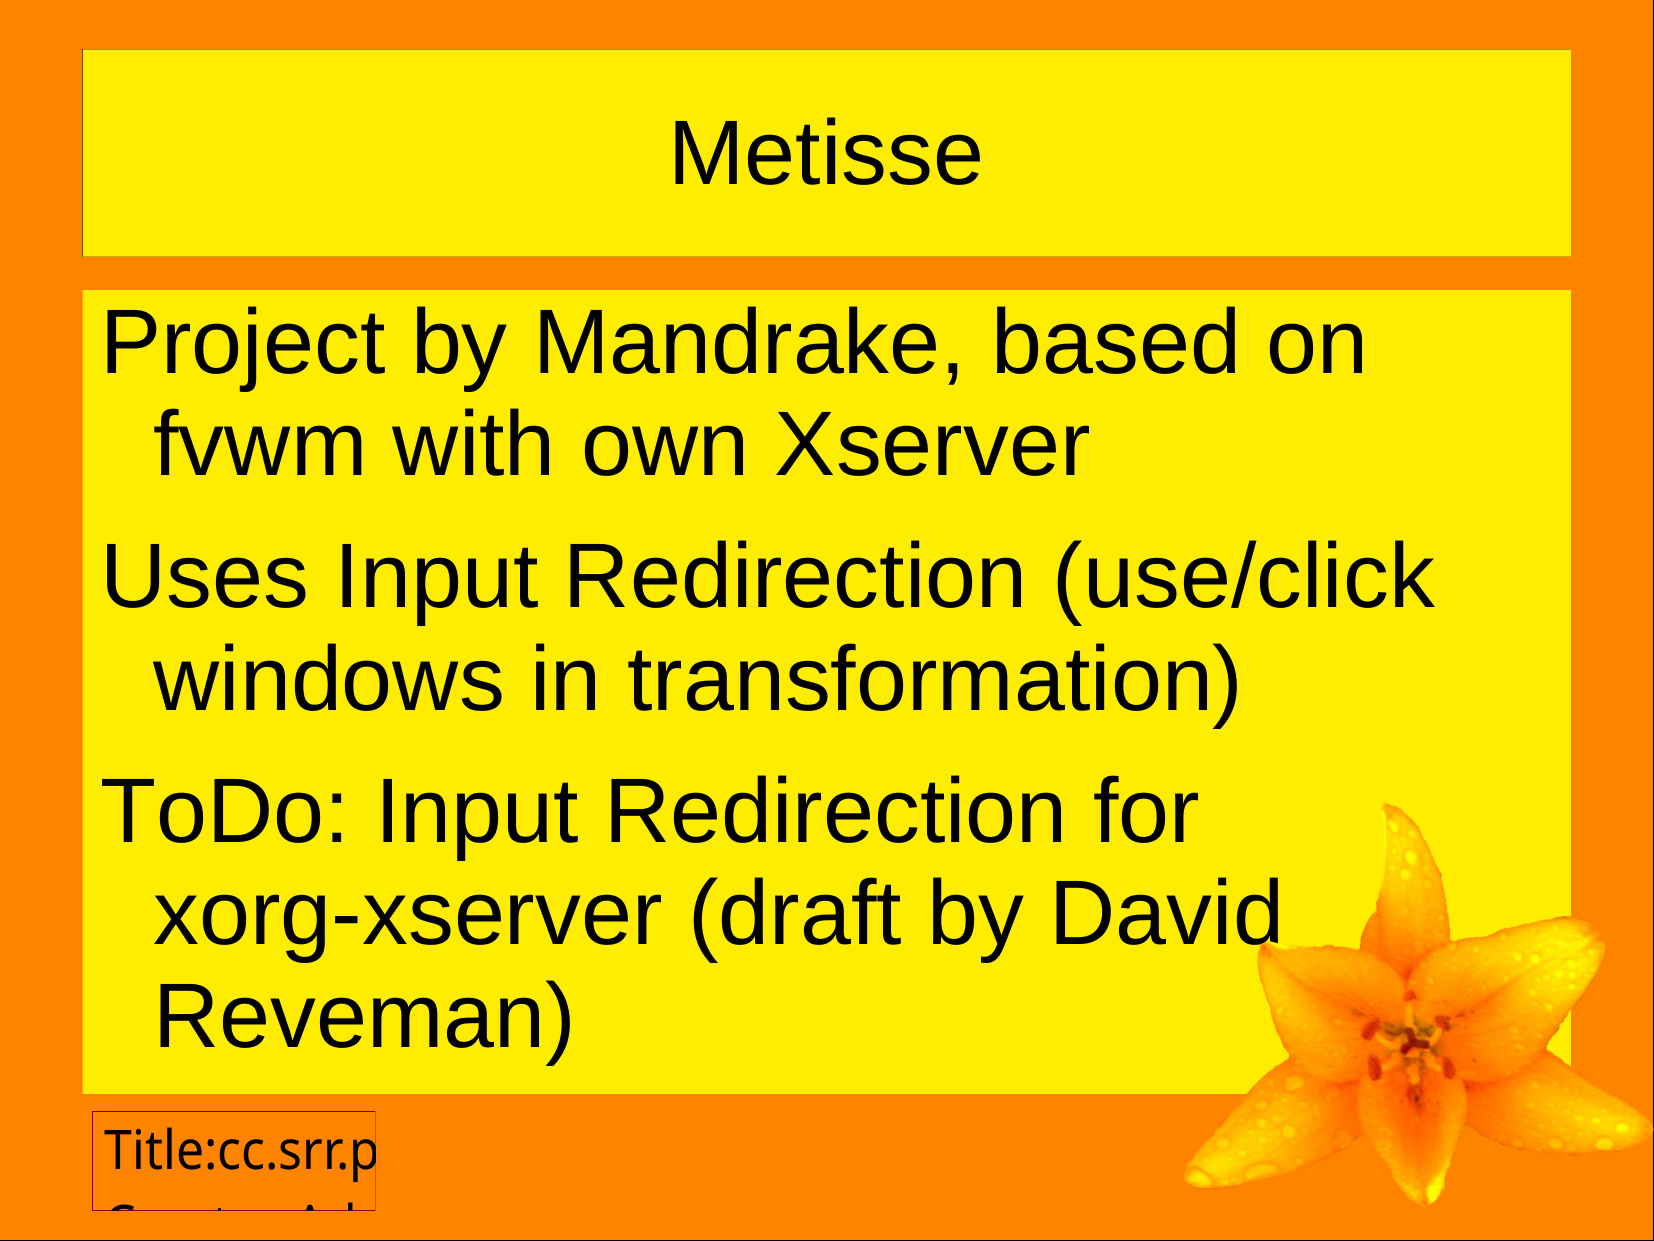

# Metisse
Project by Mandrake, based on fvwm with own Xserver
Uses Input Redirection (use/click windows in transformation)
ToDo: Input Redirection for
xorg-xserver (draft by David Reveman)